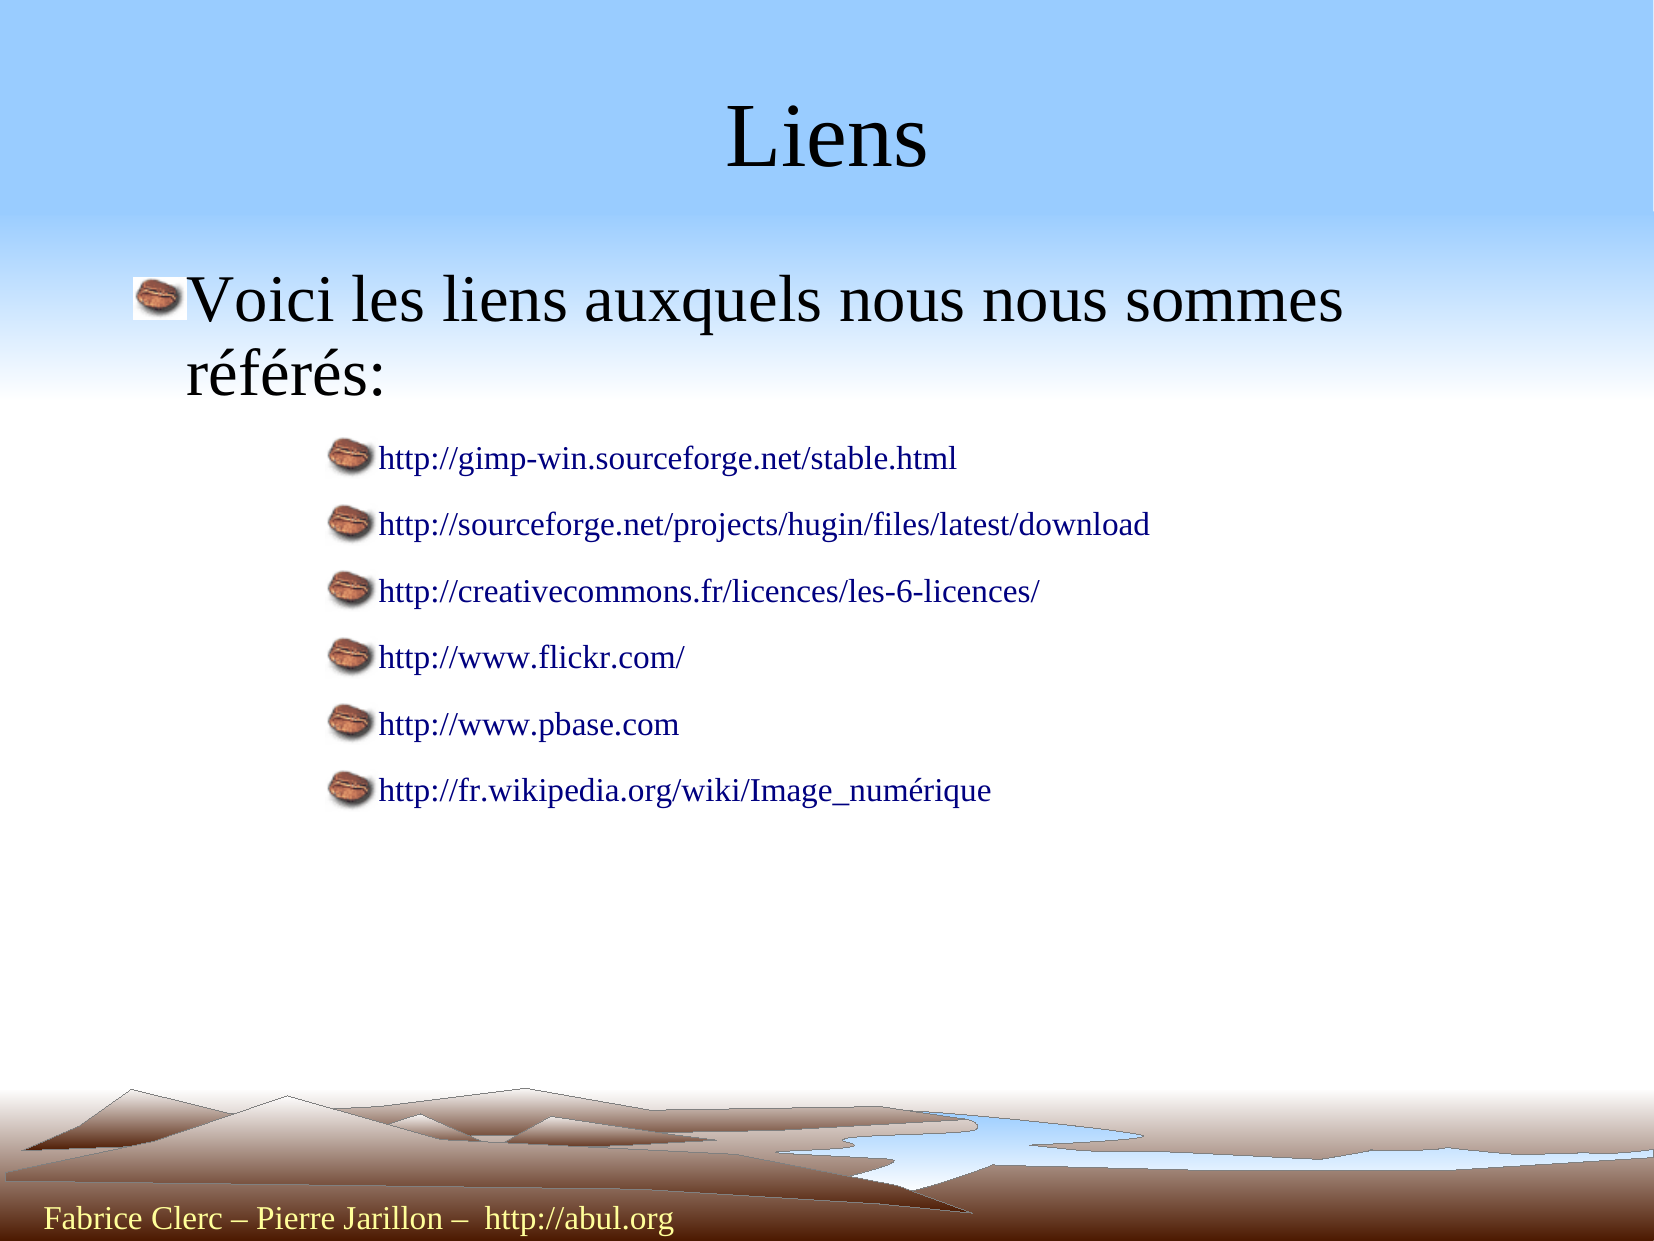

# Liens
Voici les liens auxquels nous nous sommes référés:
http://gimp-win.sourceforge.net/stable.html
http://sourceforge.net/projects/hugin/files/latest/download
http://creativecommons.fr/licences/les-6-licences/
http://www.flickr.com/
http://www.pbase.com
http://fr.wikipedia.org/wiki/Image_numérique